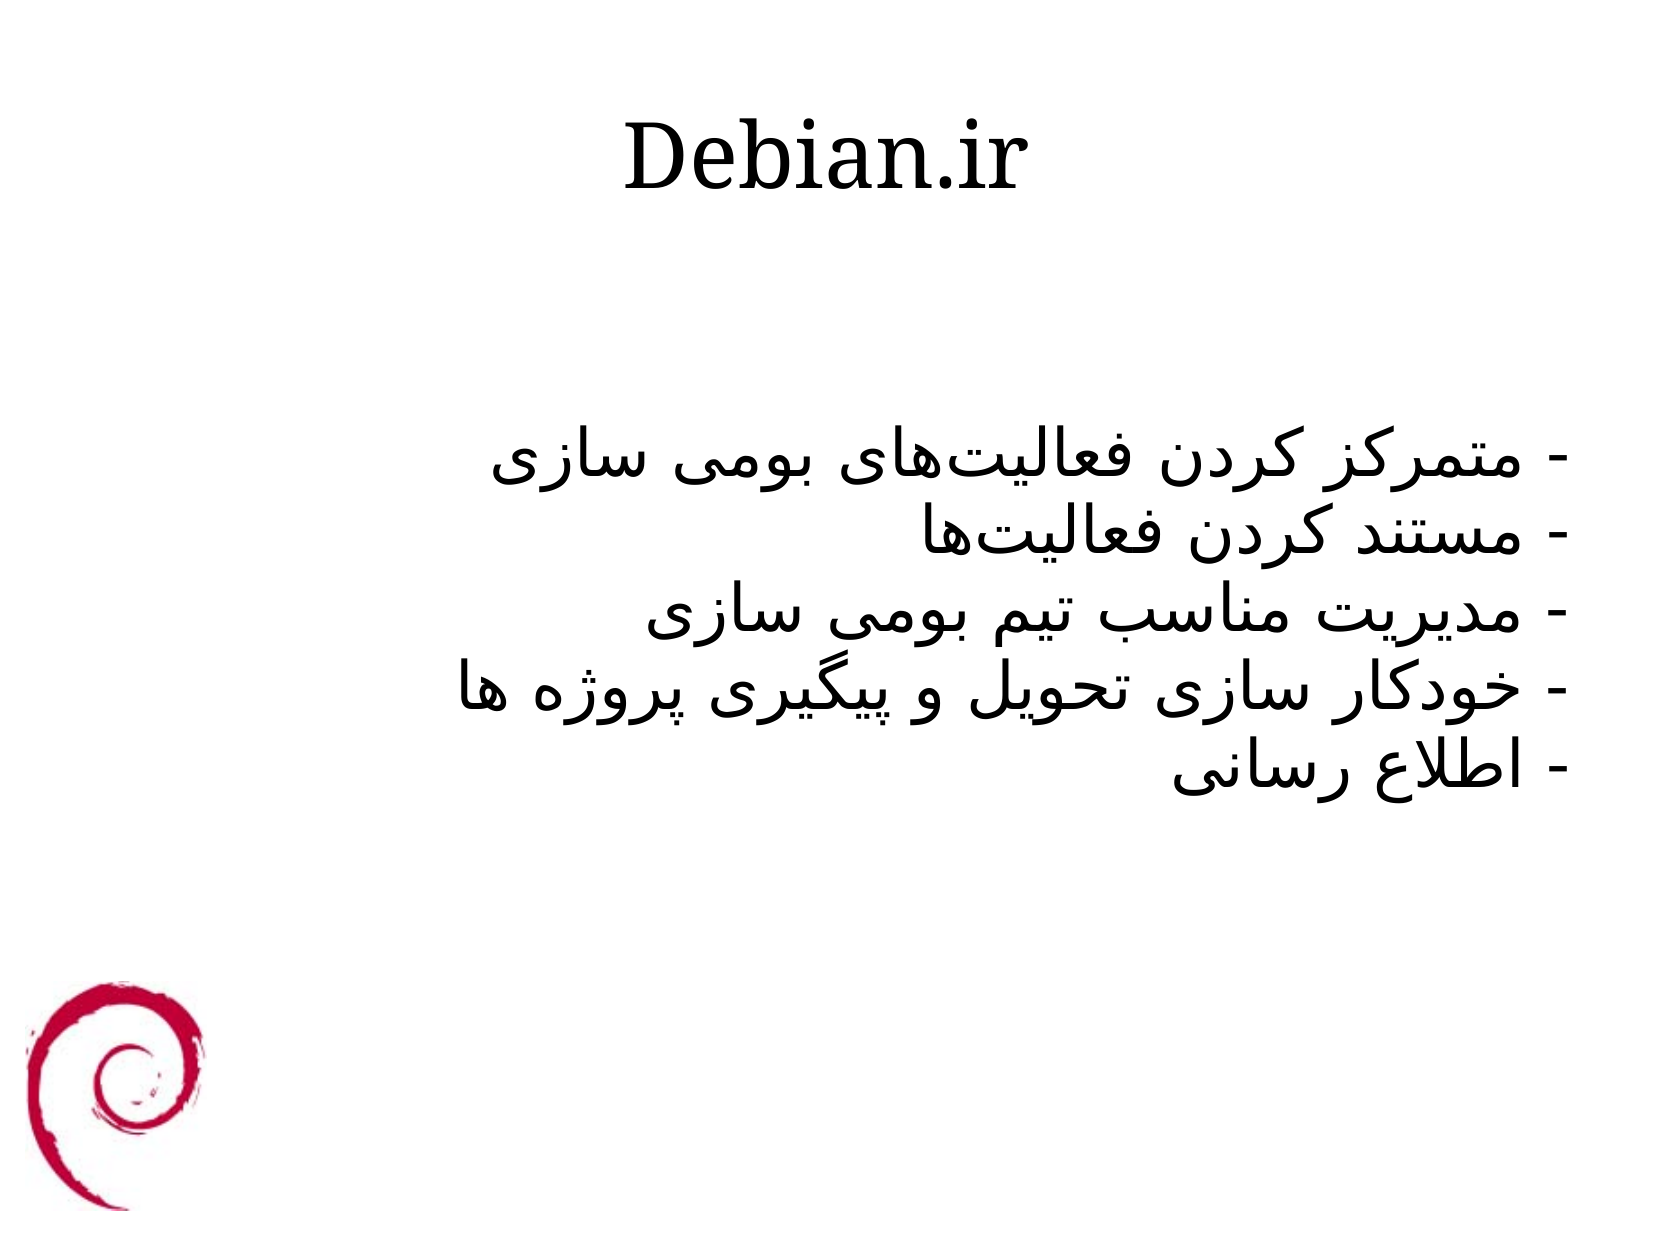

Debian.ir
# - متمرکز کردن فعالیت‌های بومی سازی
- مستند کردن فعالیت‌ها
- مدیریت مناسب تیم بومی سازی
- خودکار سازی تحویل و پیگیری پروژه ها
- اطلاع رسانی